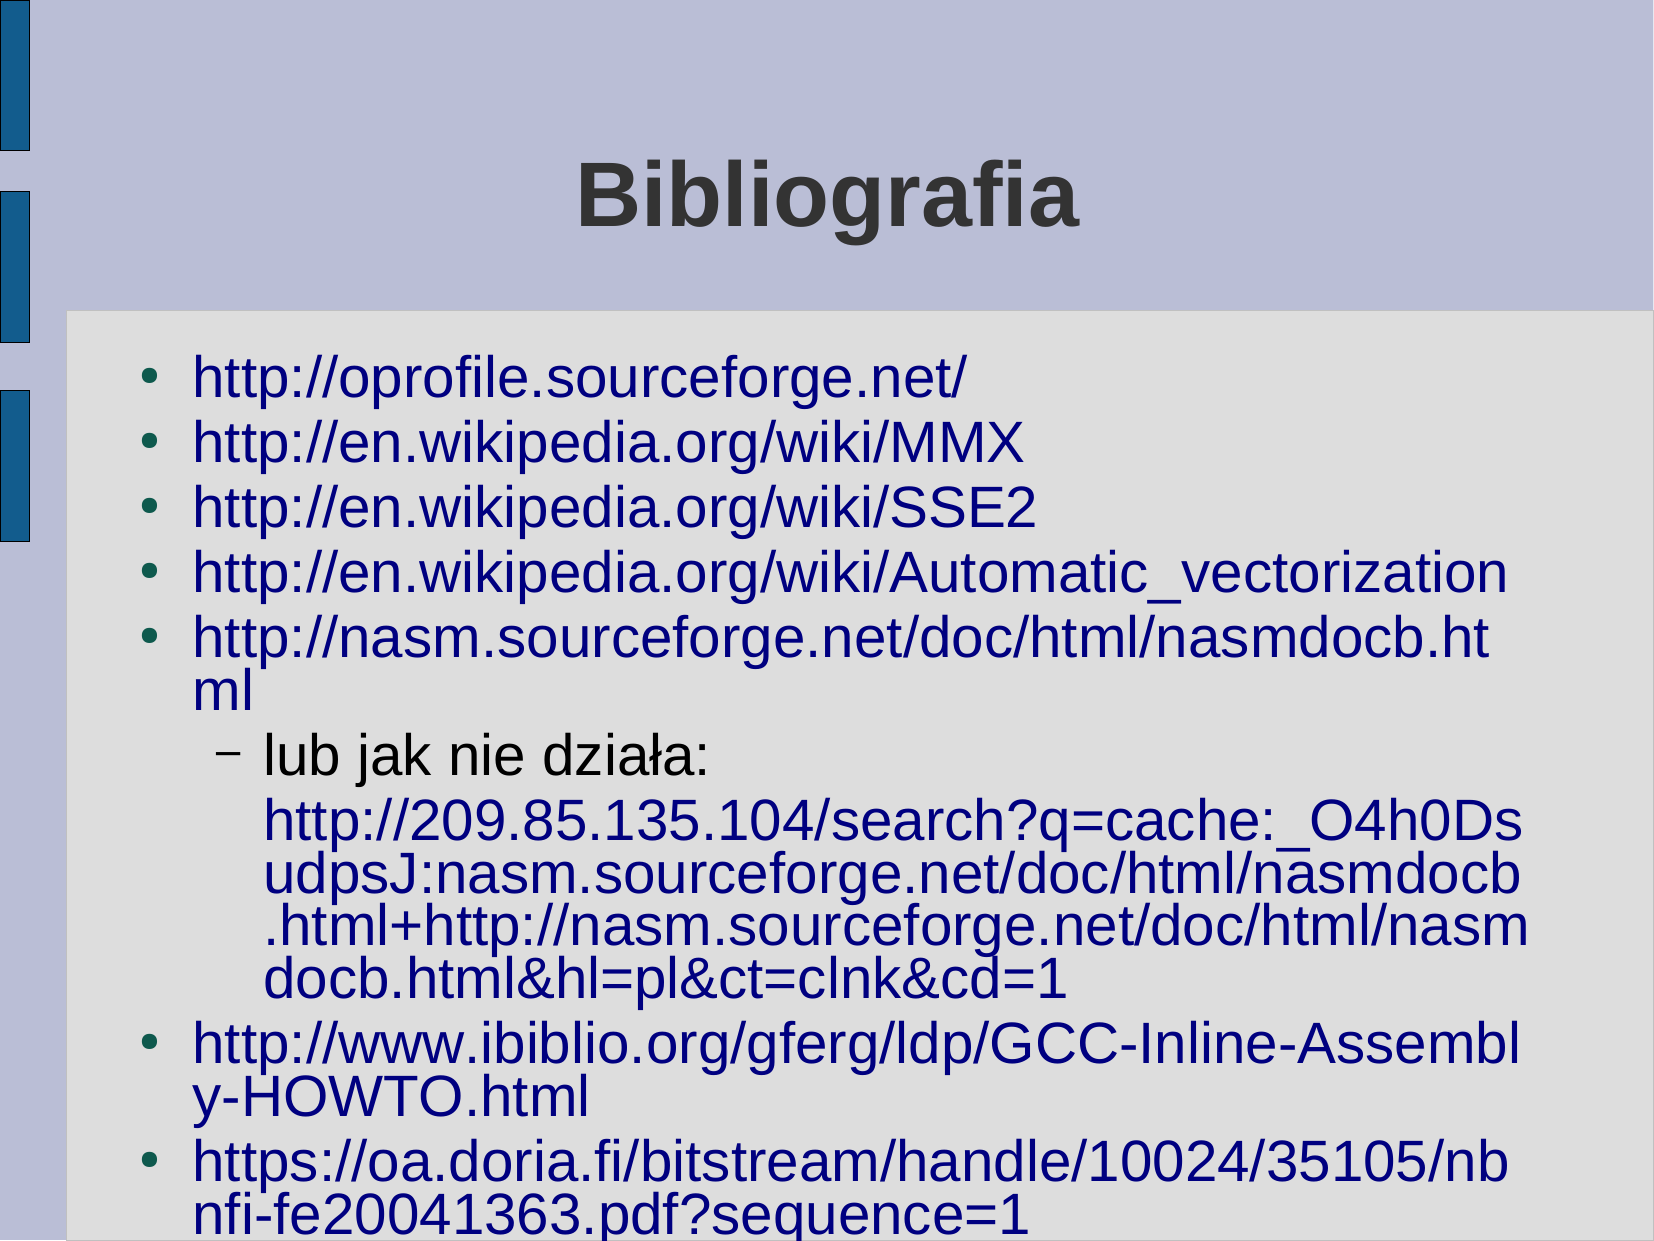

# Bibliografia
http://oprofile.sourceforge.net/
http://en.wikipedia.org/wiki/MMX
http://en.wikipedia.org/wiki/SSE2
http://en.wikipedia.org/wiki/Automatic_vectorization
http://nasm.sourceforge.net/doc/html/nasmdocb.html
lub jak nie działa: http://209.85.135.104/search?q=cache:_O4h0DsudpsJ:nasm.sourceforge.net/doc/html/nasmdocb.html+http://nasm.sourceforge.net/doc/html/nasmdocb.html&hl=pl&ct=clnk&cd=1
http://www.ibiblio.org/gferg/ldp/GCC-Inline-Assembly-HOWTO.html
https://oa.doria.fi/bitstream/handle/10024/35105/nbnfi-fe20041363.pdf?sequence=1
http://software.intel.com/en-us/articles/using-intel-vtune-performance-analyzer-events-ratios-optimizing-applications/
(3.4.1)http://www.intel.com/Assets/PDF/manual/248966.pdf